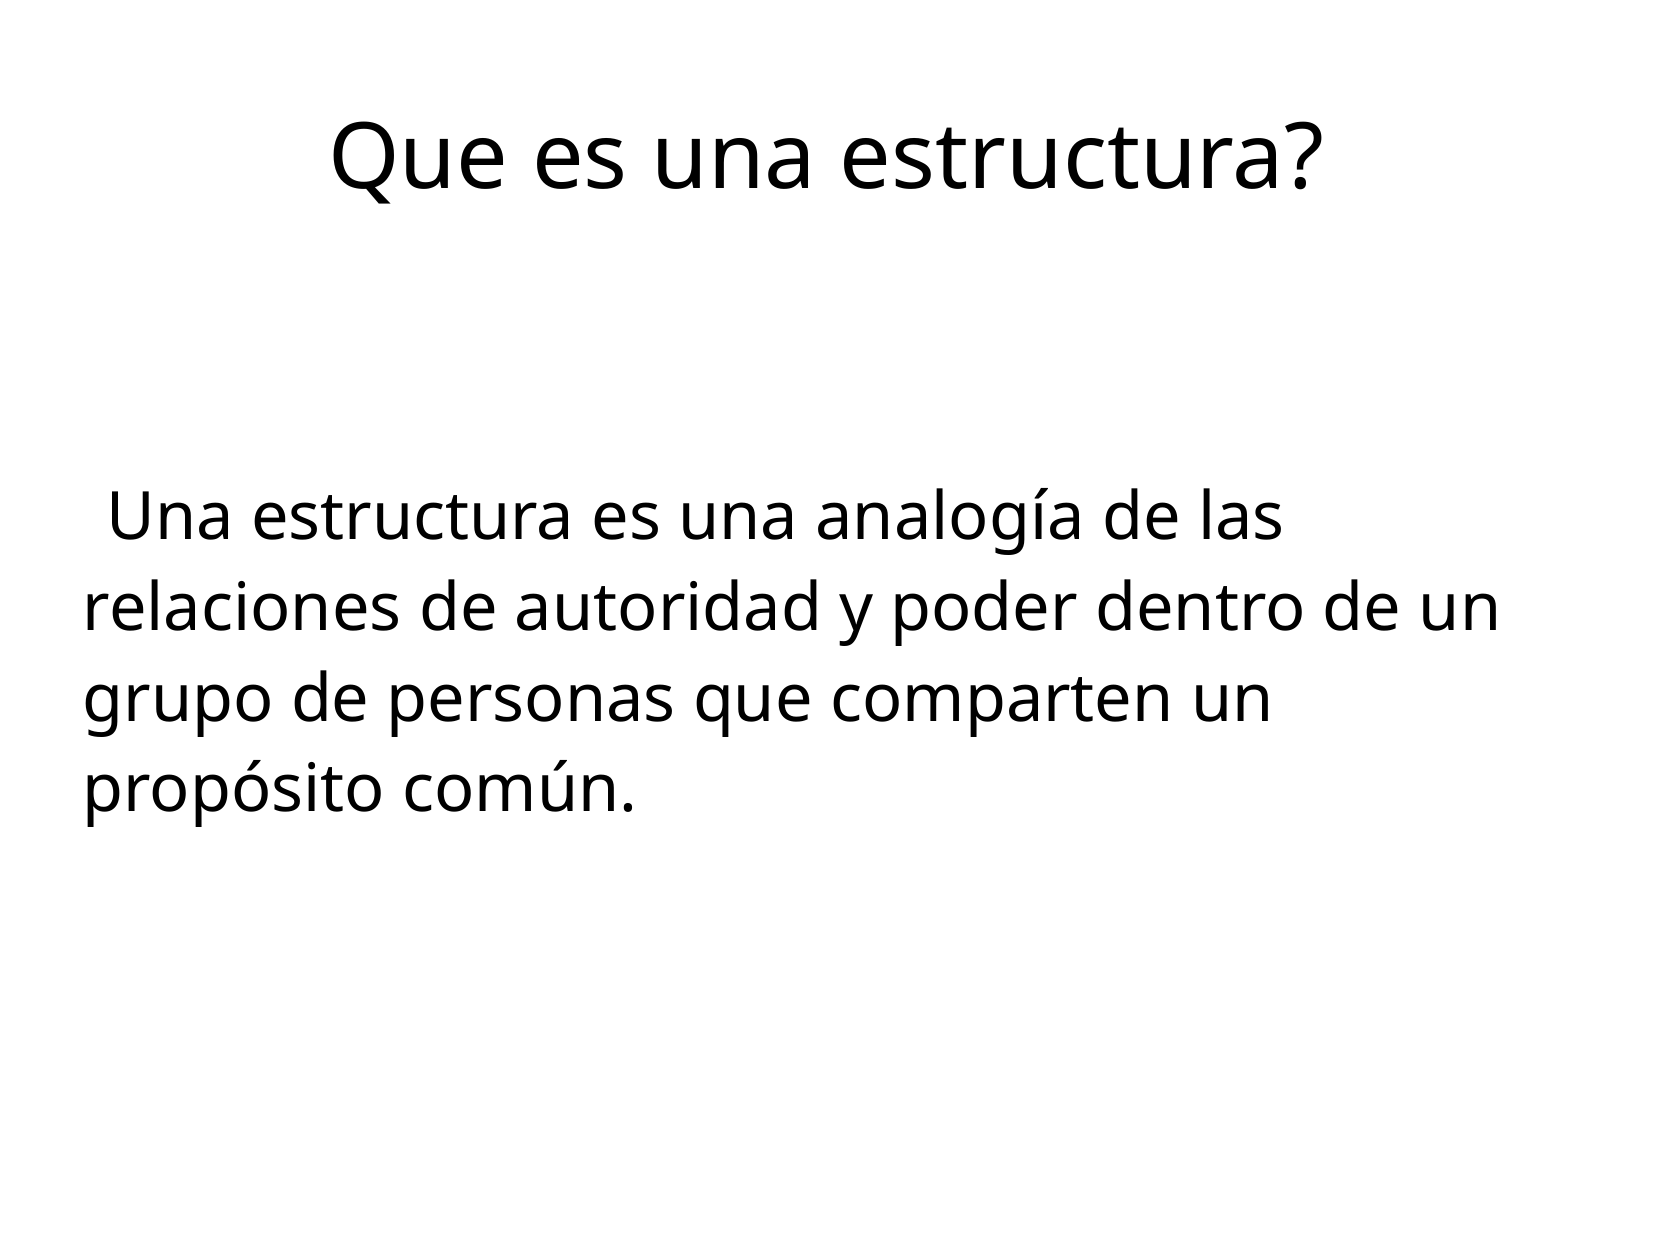

# Que es una estructura?
Una estructura es una analogía de las relaciones de autoridad y poder dentro de un grupo de personas que comparten un propósito común.